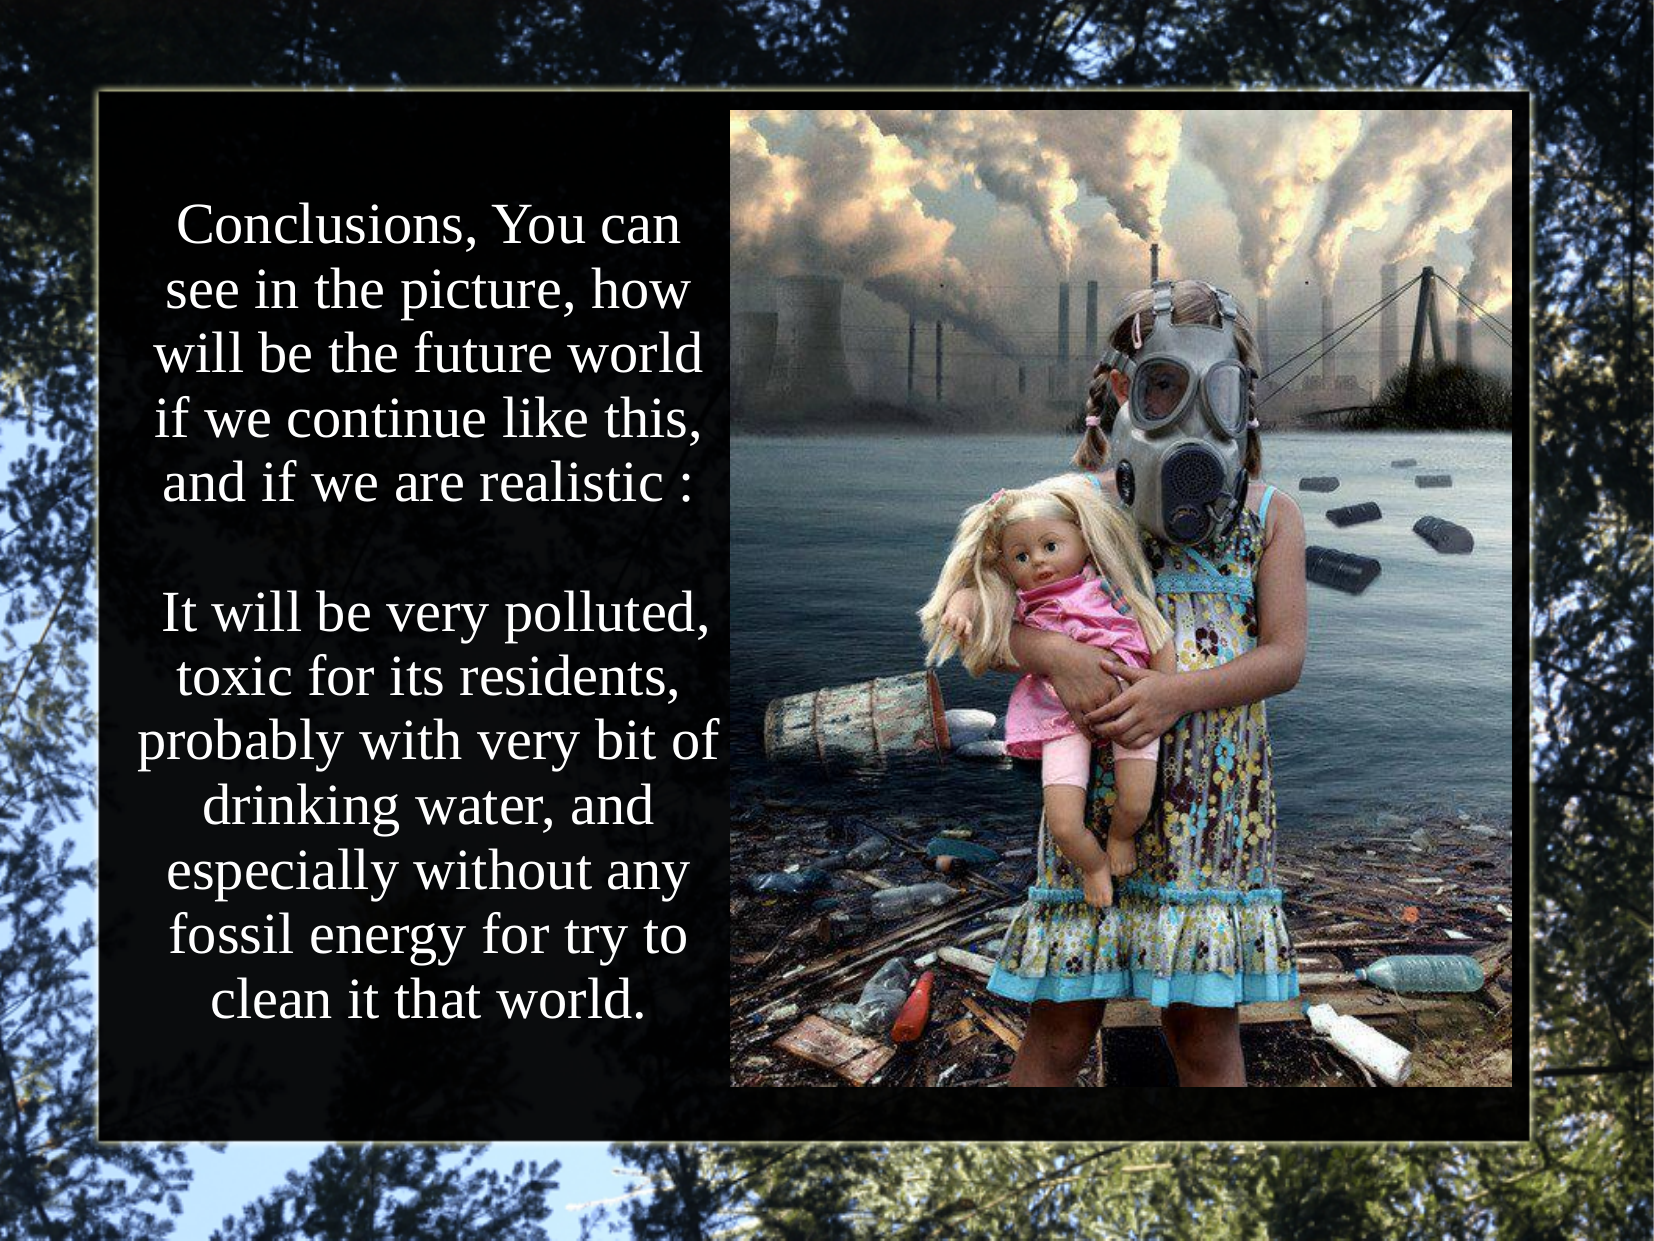

# Conclusions, You can see in the picture, how will be the future world if we continue like this, and if we are realistic : It will be very polluted, toxic for its residents, probably with very bit of drinking water, and especially without any fossil energy for try to clean it that world.